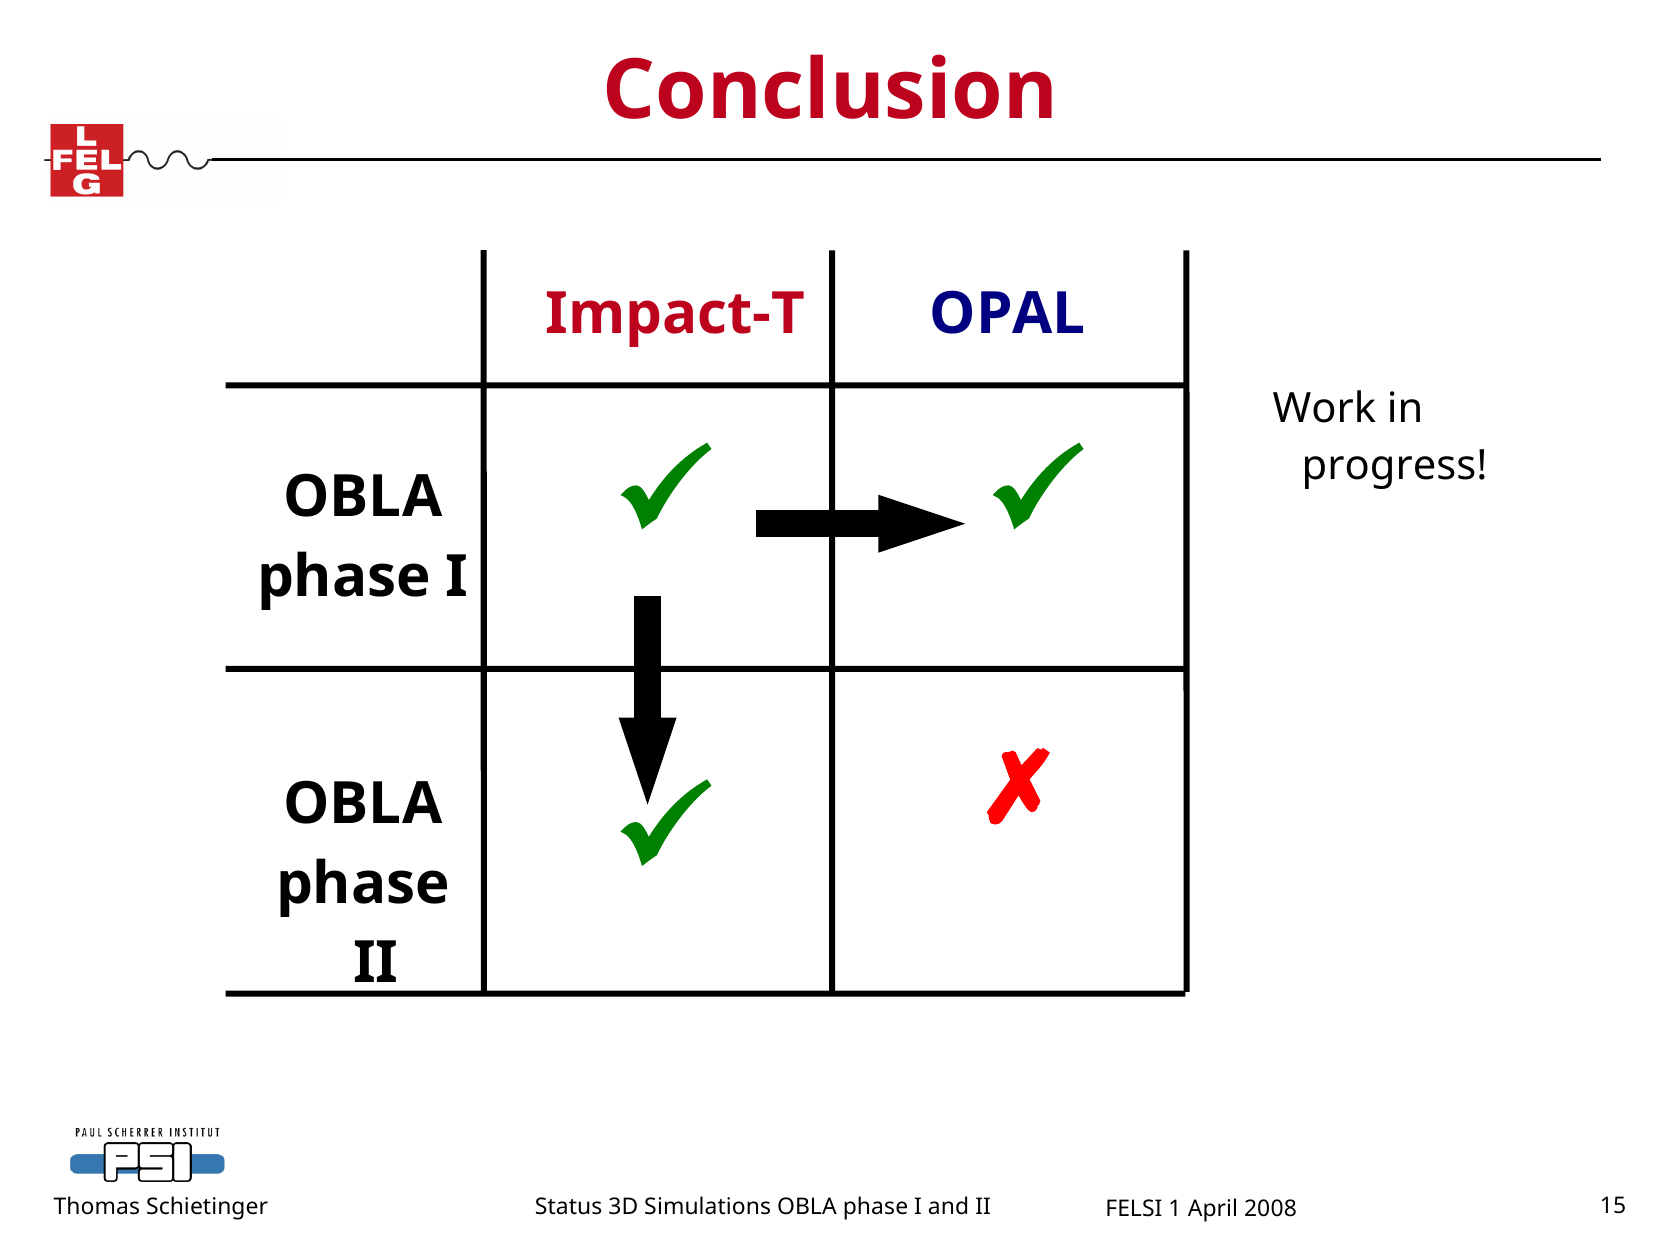

# Conclusion
Impact-T
OPAL
Work in progress!
OBLA
phase I
✓
✓
✗
OBLA
phase II
✓